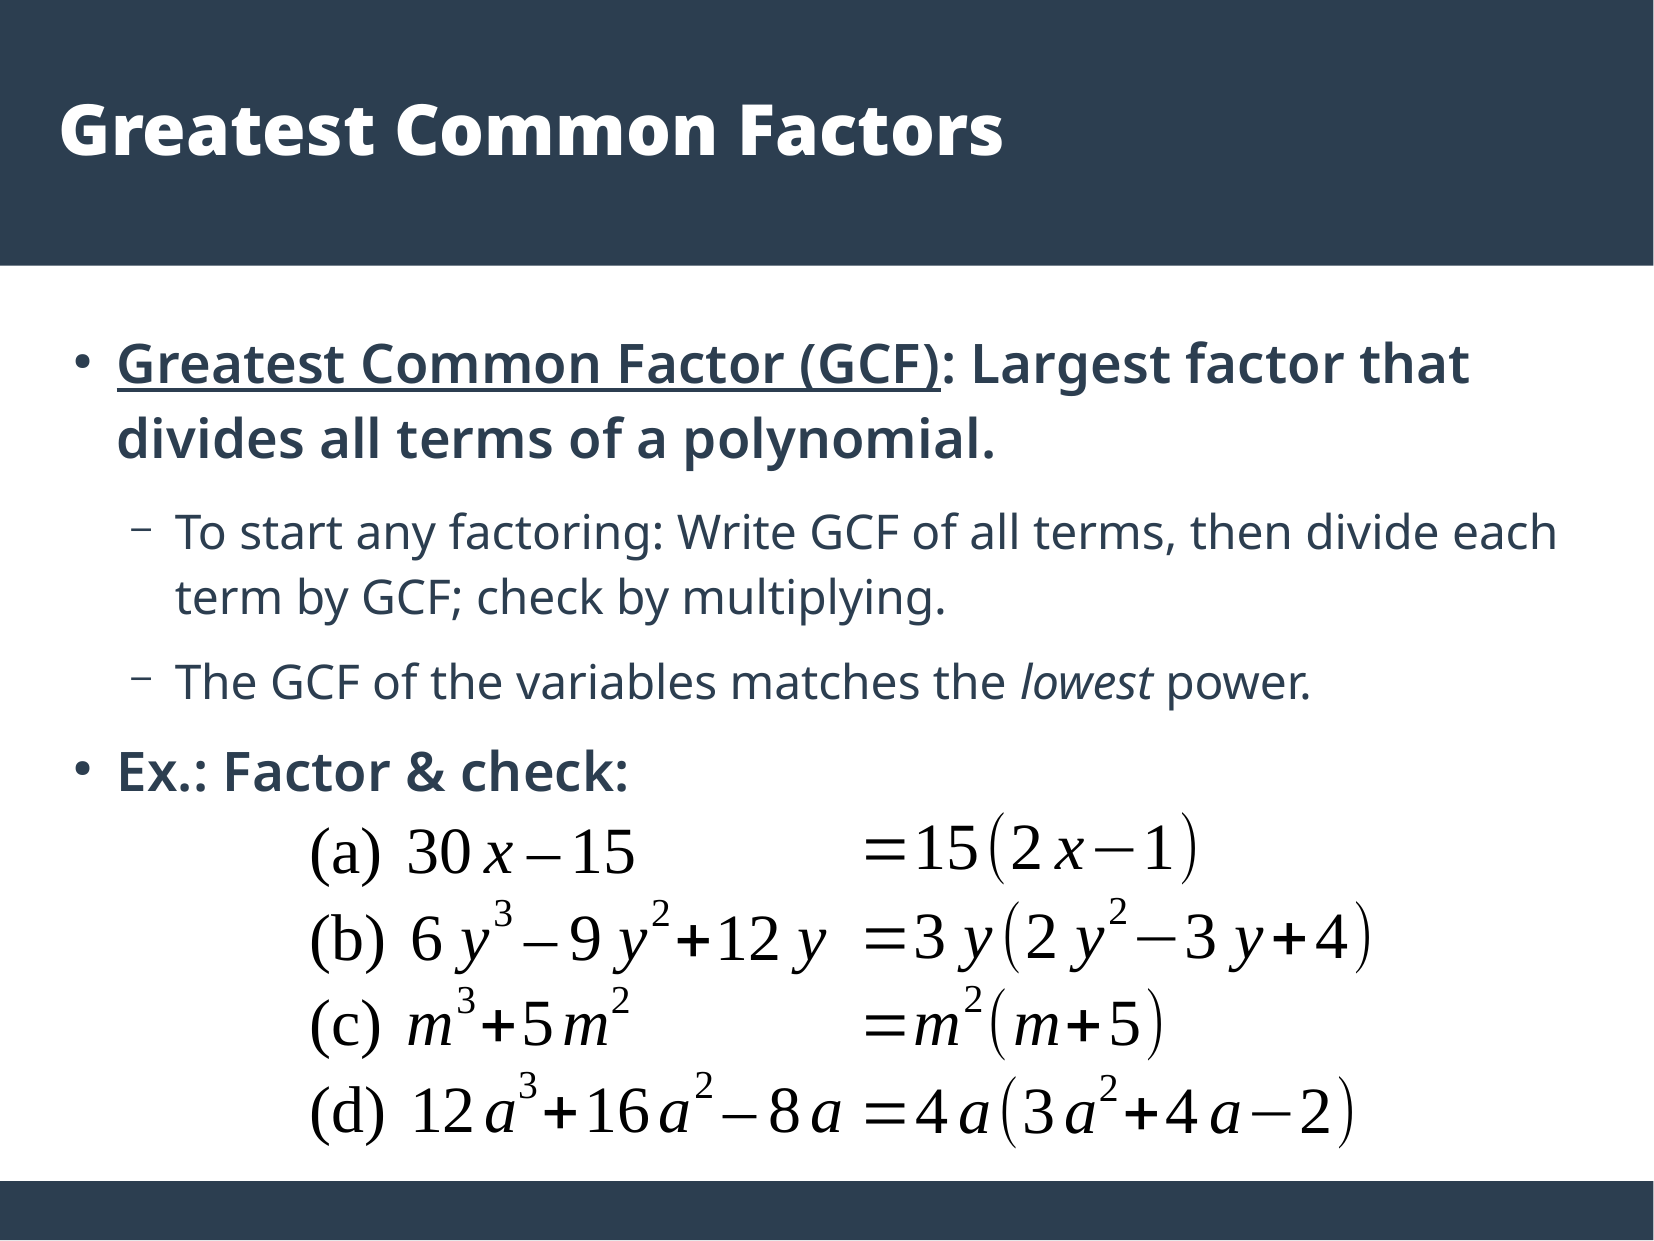

# Greatest Common Factors
Greatest Common Factor (GCF): Largest factor that divides all terms of a polynomial.
To start any factoring: Write GCF of all terms, then divide each term by GCF; check by multiplying.
The GCF of the variables matches the lowest power.
Ex.: Factor & check: